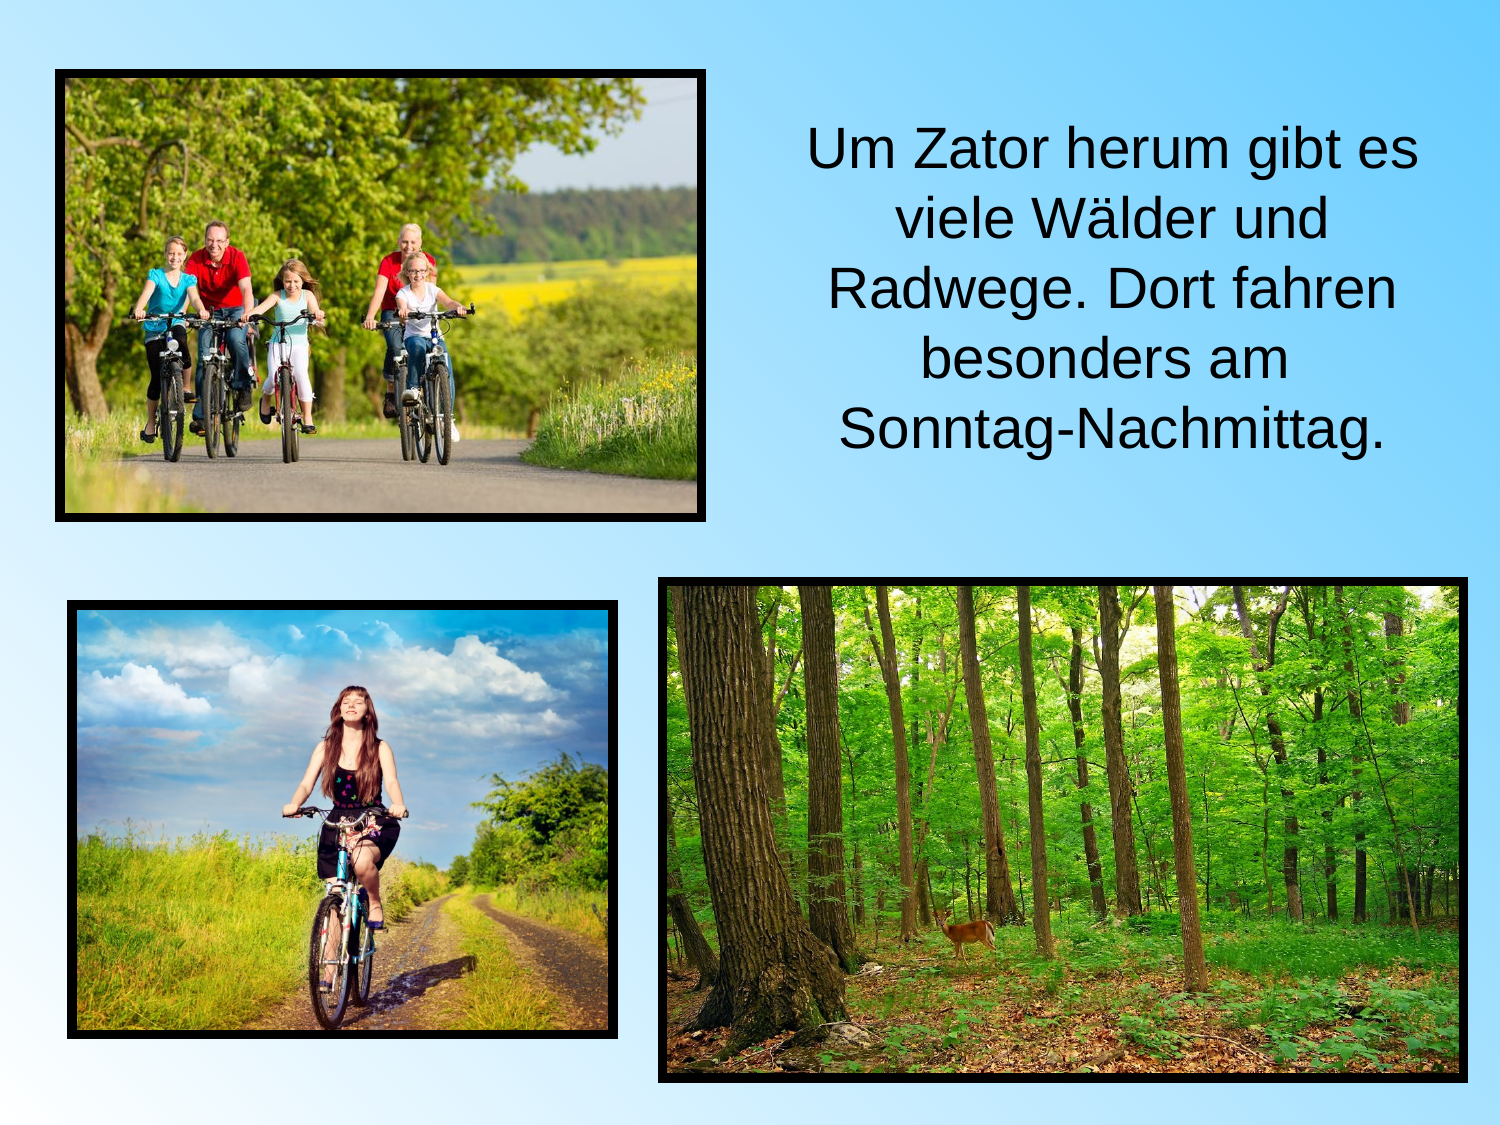

# Um Zator herum gibt es viele Wälder und Radwege. Dort fahren besonders am Sonntag-Nachmittag.